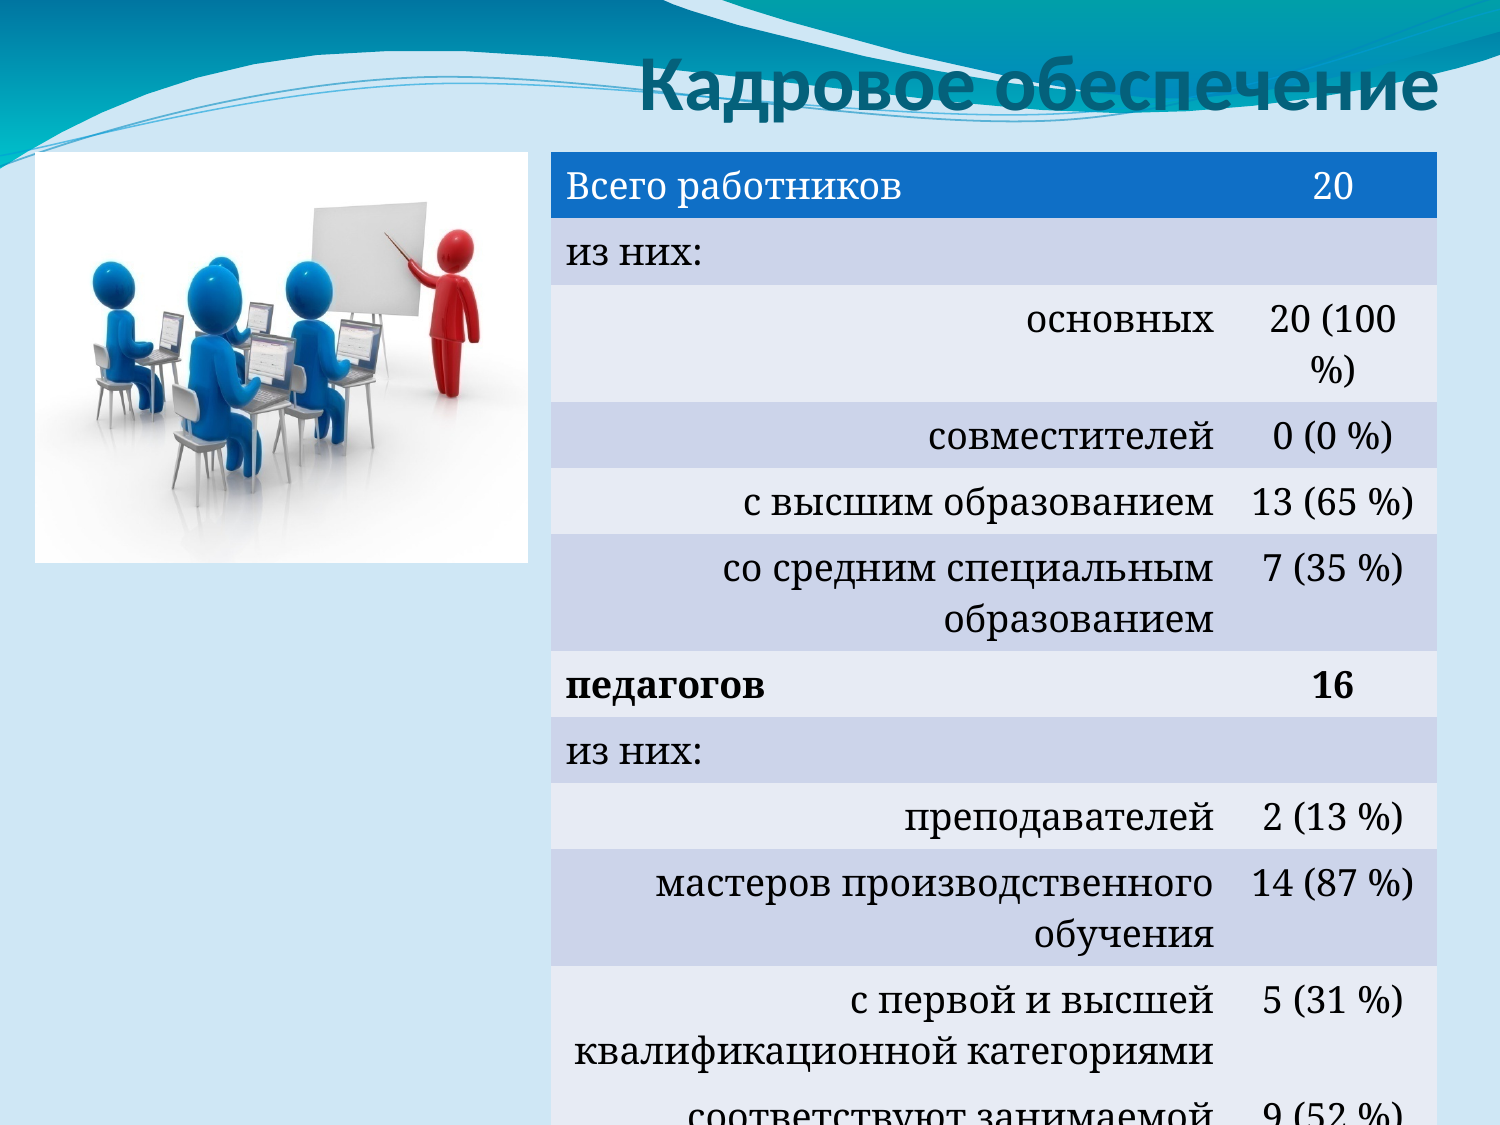

# Кадровое обеспечение
| Всего работников | 20 |
| --- | --- |
| из них: | |
| основных | 20 (100 %) |
| совместителей | 0 (0 %) |
| с высшим образованием | 13 (65 %) |
| со средним специальным образованием | 7 (35 %) |
| педагогов | 16 |
| из них: | |
| преподавателей | 2 (13 %) |
| мастеров производственного обучения | 14 (87 %) |
| с первой и высшей квалификационной категориями | 5 (31 %) |
| соответствуют занимаемой должности | 9 (52 %) |
| Укомплектованность кадрами | 91 % |